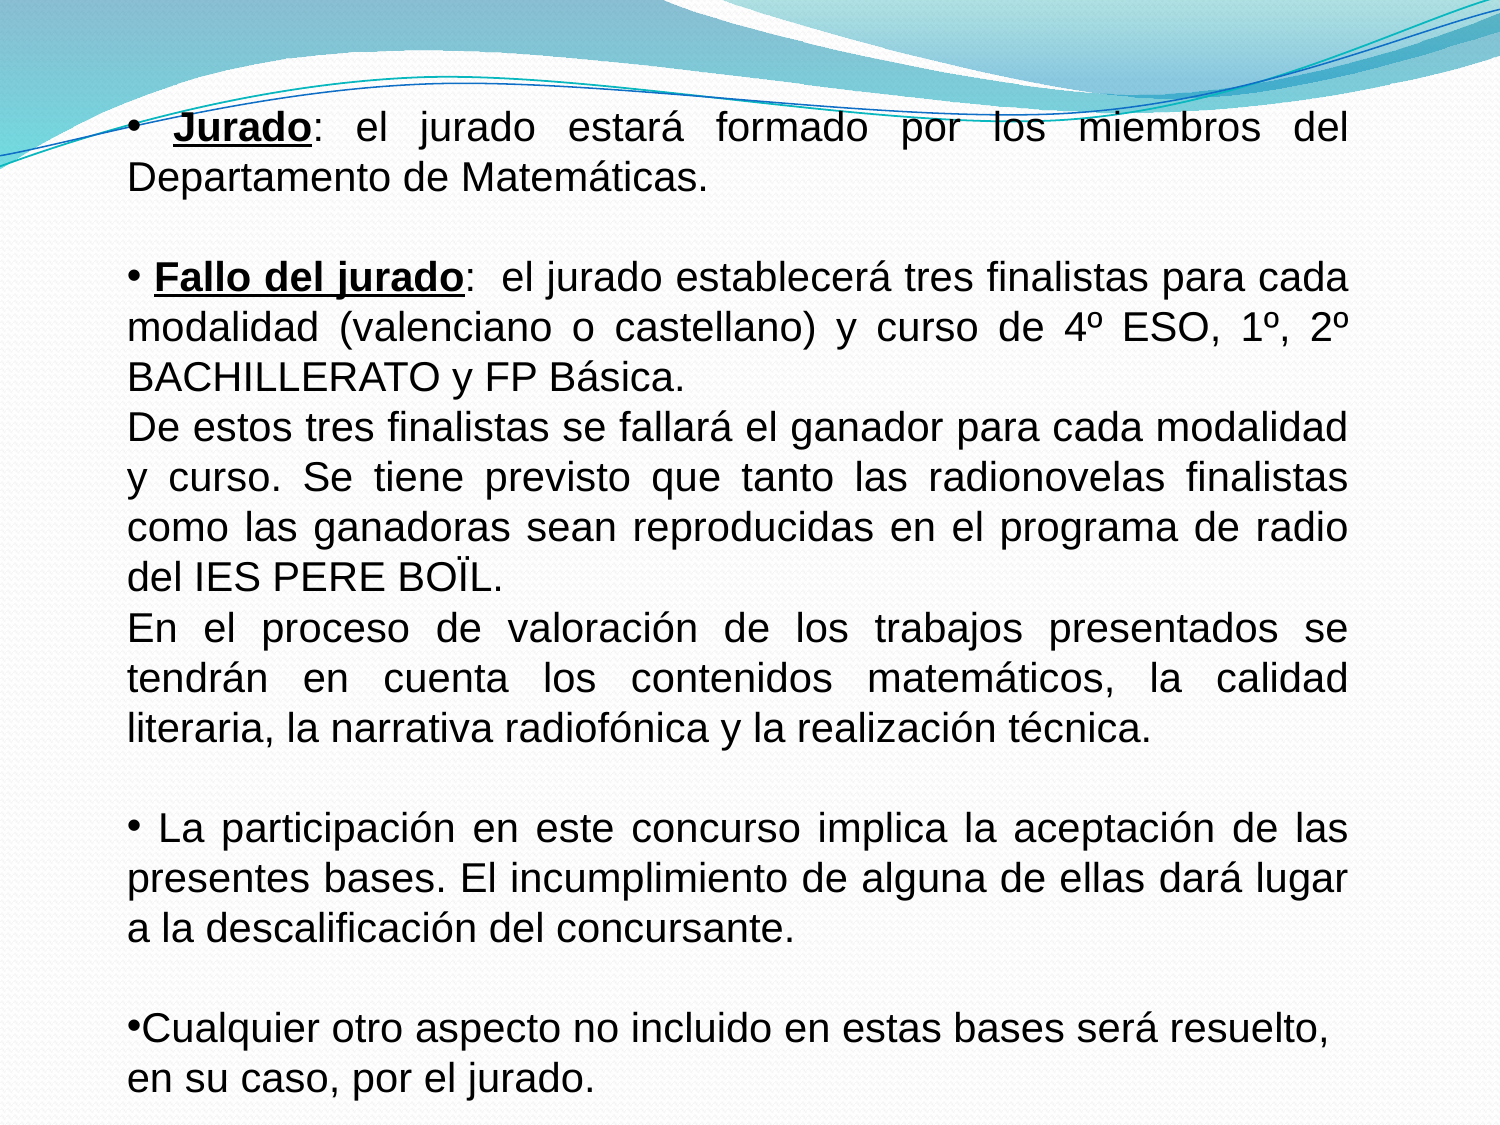

Jurado: el jurado estará formado por los miembros del Departamento de Matemáticas.
 Fallo del jurado: el jurado establecerá tres finalistas para cada modalidad (valenciano o castellano) y curso de 4º ESO, 1º, 2º BACHILLERATO y FP Básica.
De estos tres finalistas se fallará el ganador para cada modalidad y curso. Se tiene previsto que tanto las radionovelas finalistas como las ganadoras sean reproducidas en el programa de radio del IES PERE BOÏL.
En el proceso de valoración de los trabajos presentados se tendrán en cuenta los contenidos matemáticos, la calidad literaria, la narrativa radiofónica y la realización técnica.
 La participación en este concurso implica la aceptación de las presentes bases. El incumplimiento de alguna de ellas dará lugar a la descalificación del concursante.
Cualquier otro aspecto no incluido en estas bases será resuelto, en su caso, por el jurado.